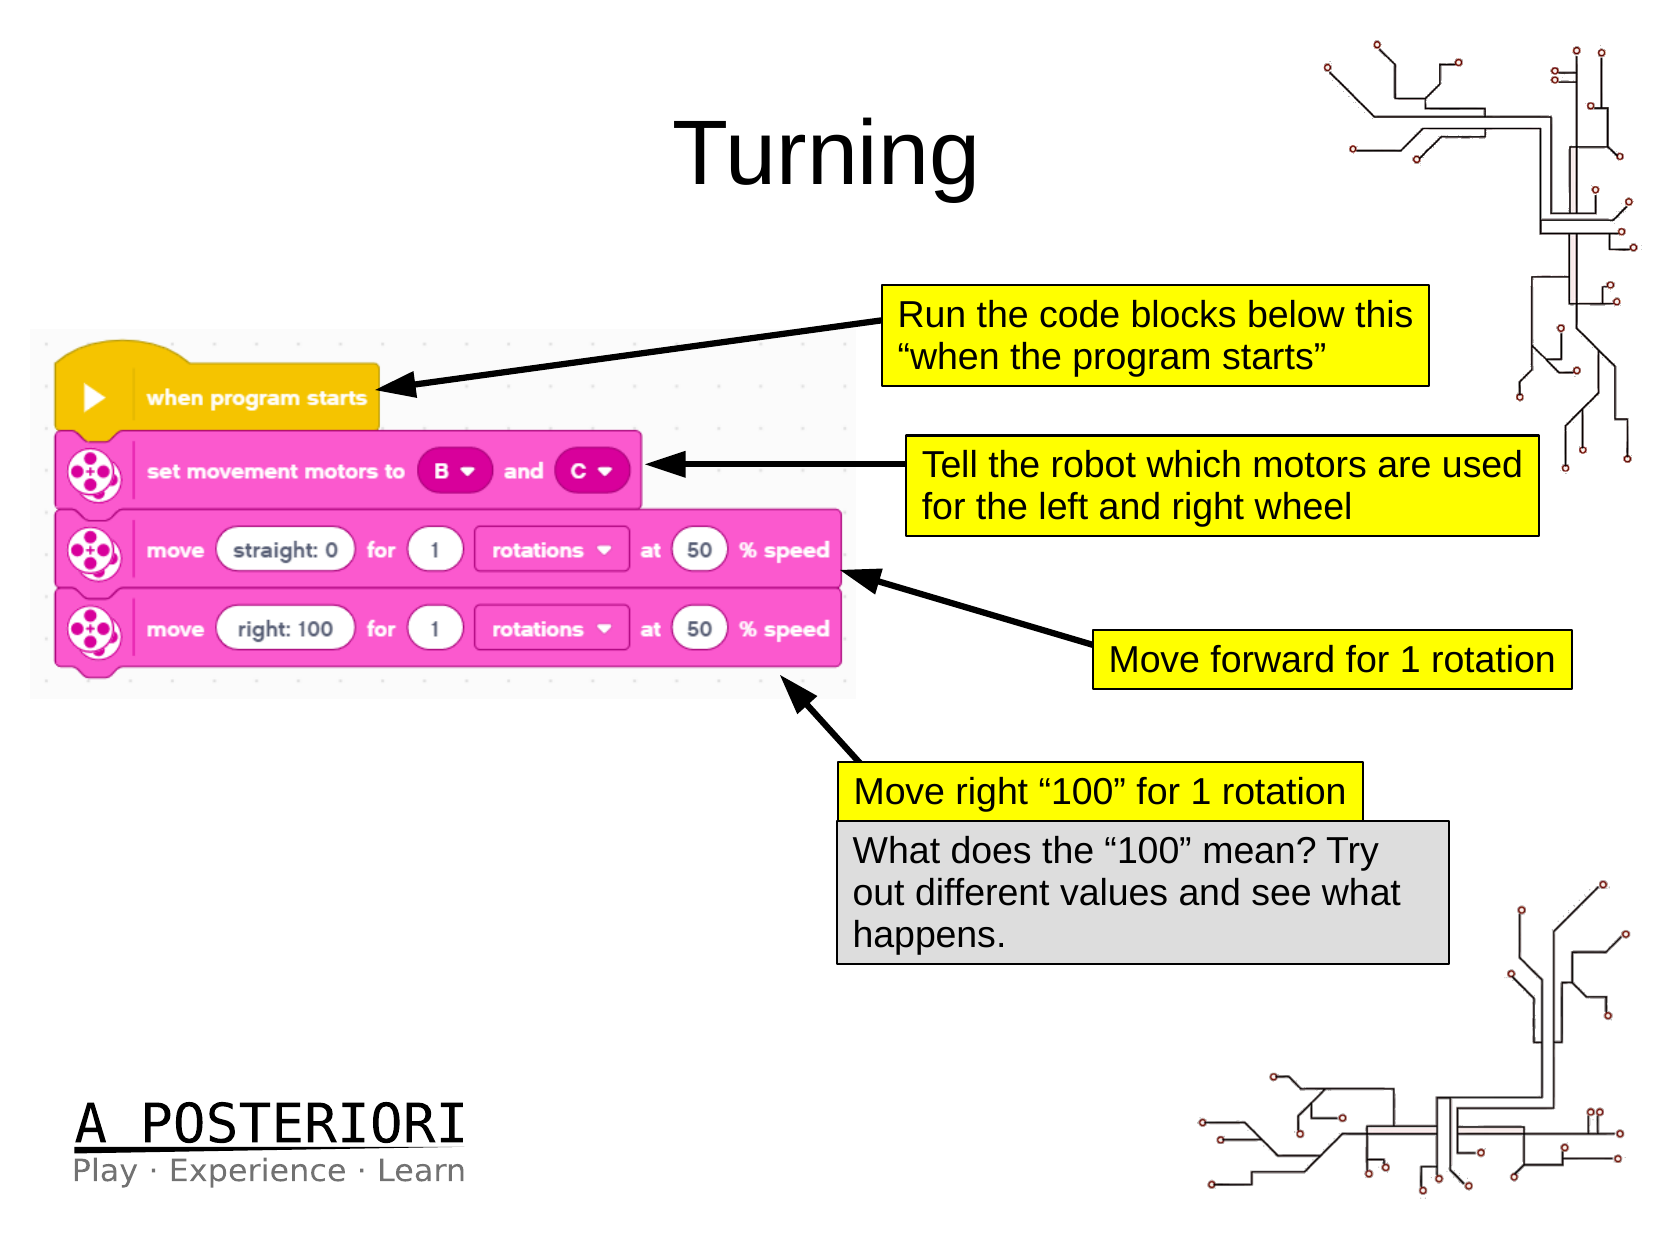

# Turning
Run the code blocks below this
“when the program starts”
Tell the robot which motors are used
for the left and right wheel
Move forward for 1 rotation
Move right “100” for 1 rotation
What does the “100” mean? Try out different values and see what happens.